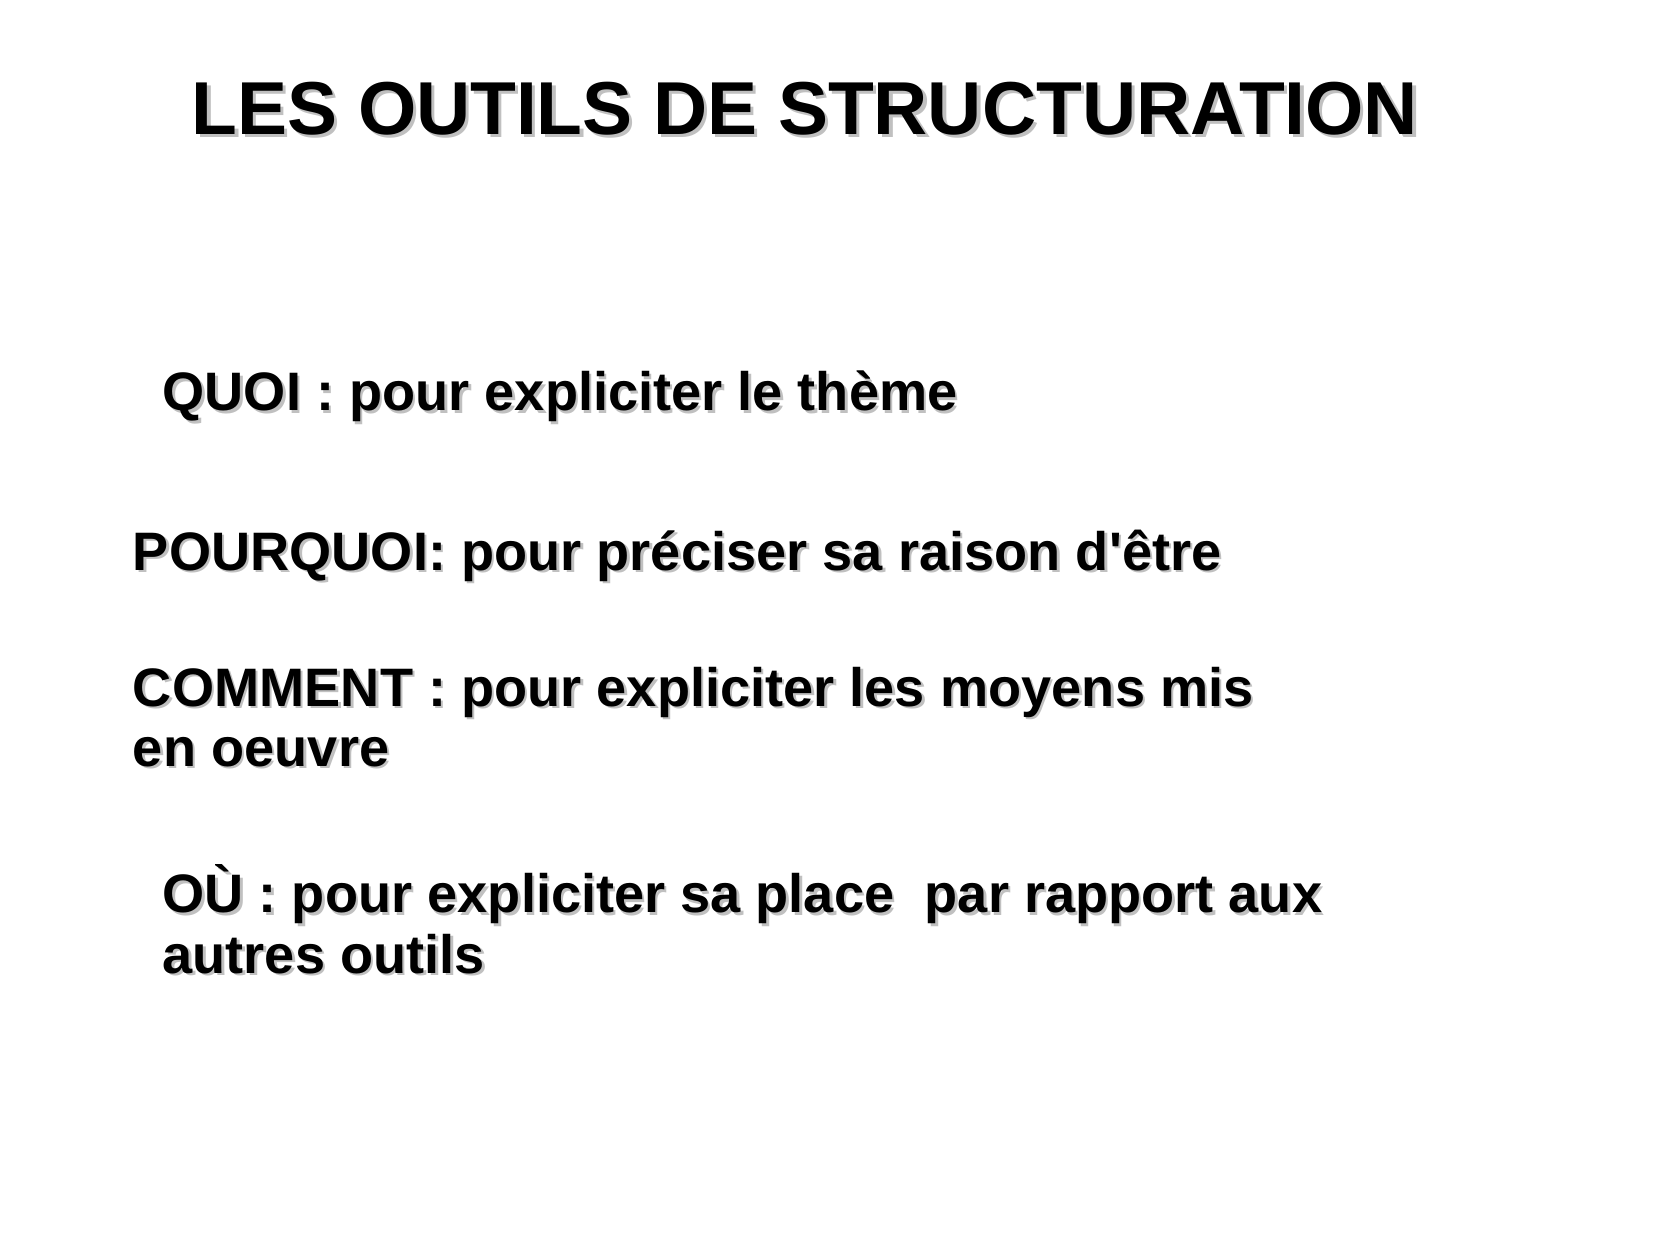

LES OUTILS DE STRUCTURATION
QUOI : pour expliciter le thème
POURQUOI: pour préciser sa raison d'être
COMMENT : pour expliciter les moyens mis en oeuvre
OÙ : pour expliciter sa place par rapport aux autres outils